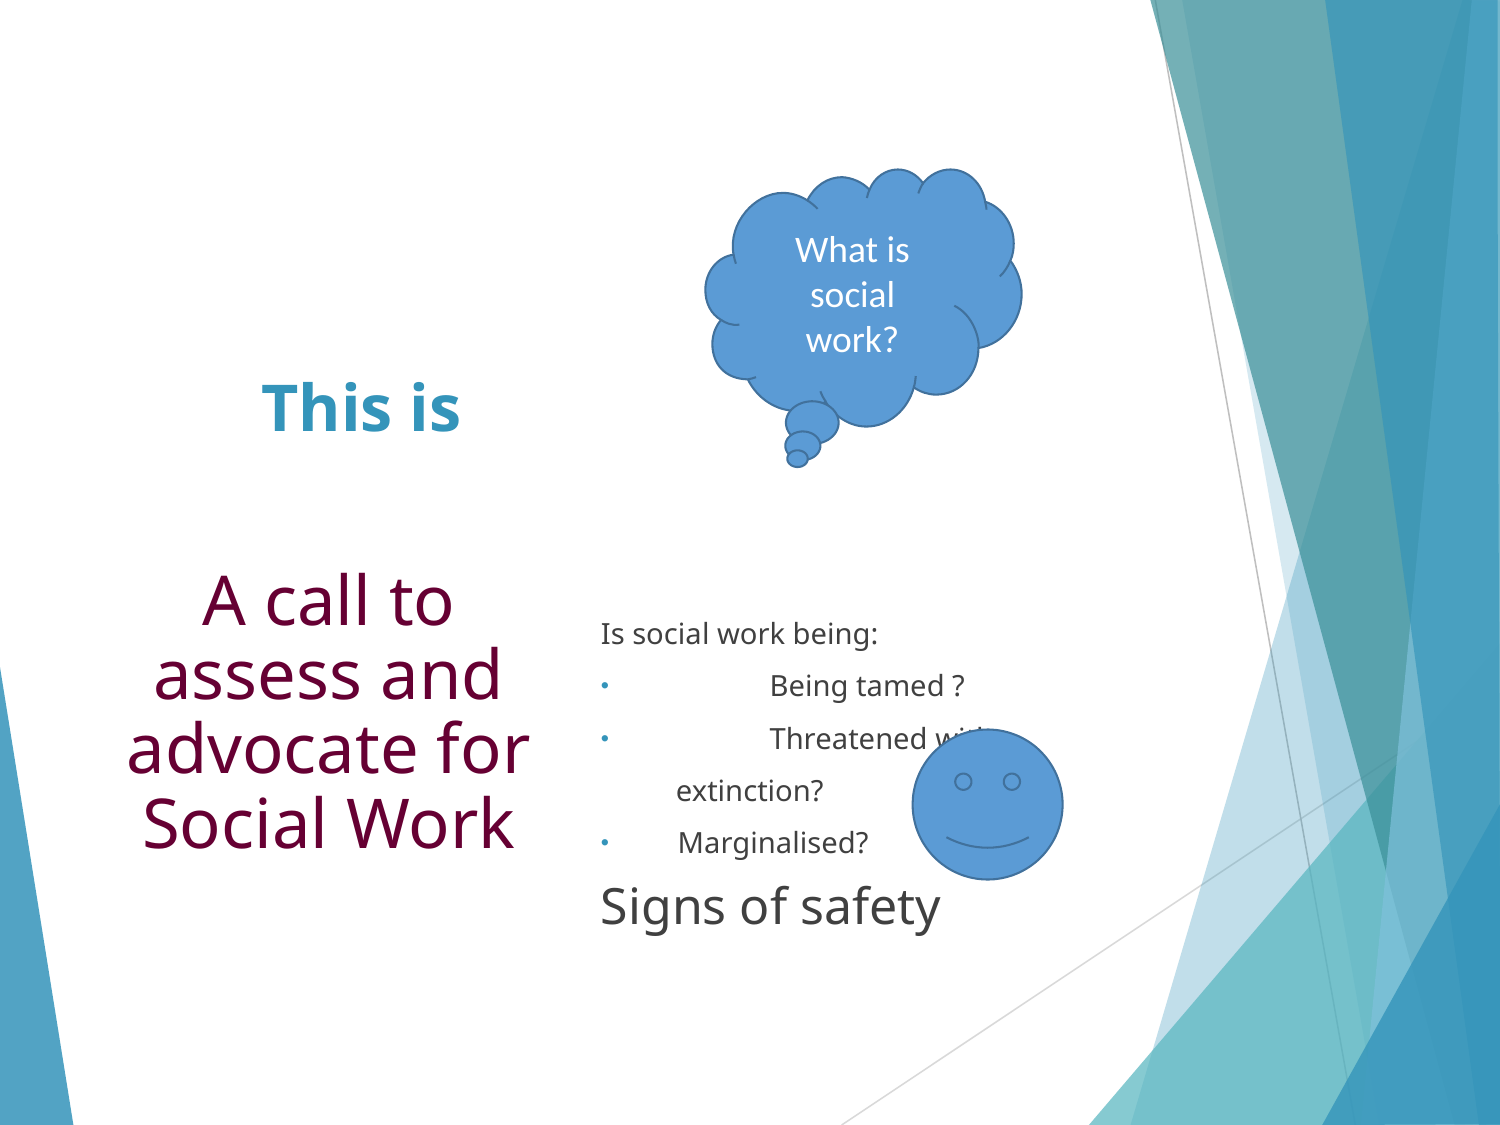

# This is
Is social work being:
	Being tamed ?
	Threatened with
 extinction?
 Marginalised?
Signs of safety
What is social work?
A call to assess and advocate for Social Work